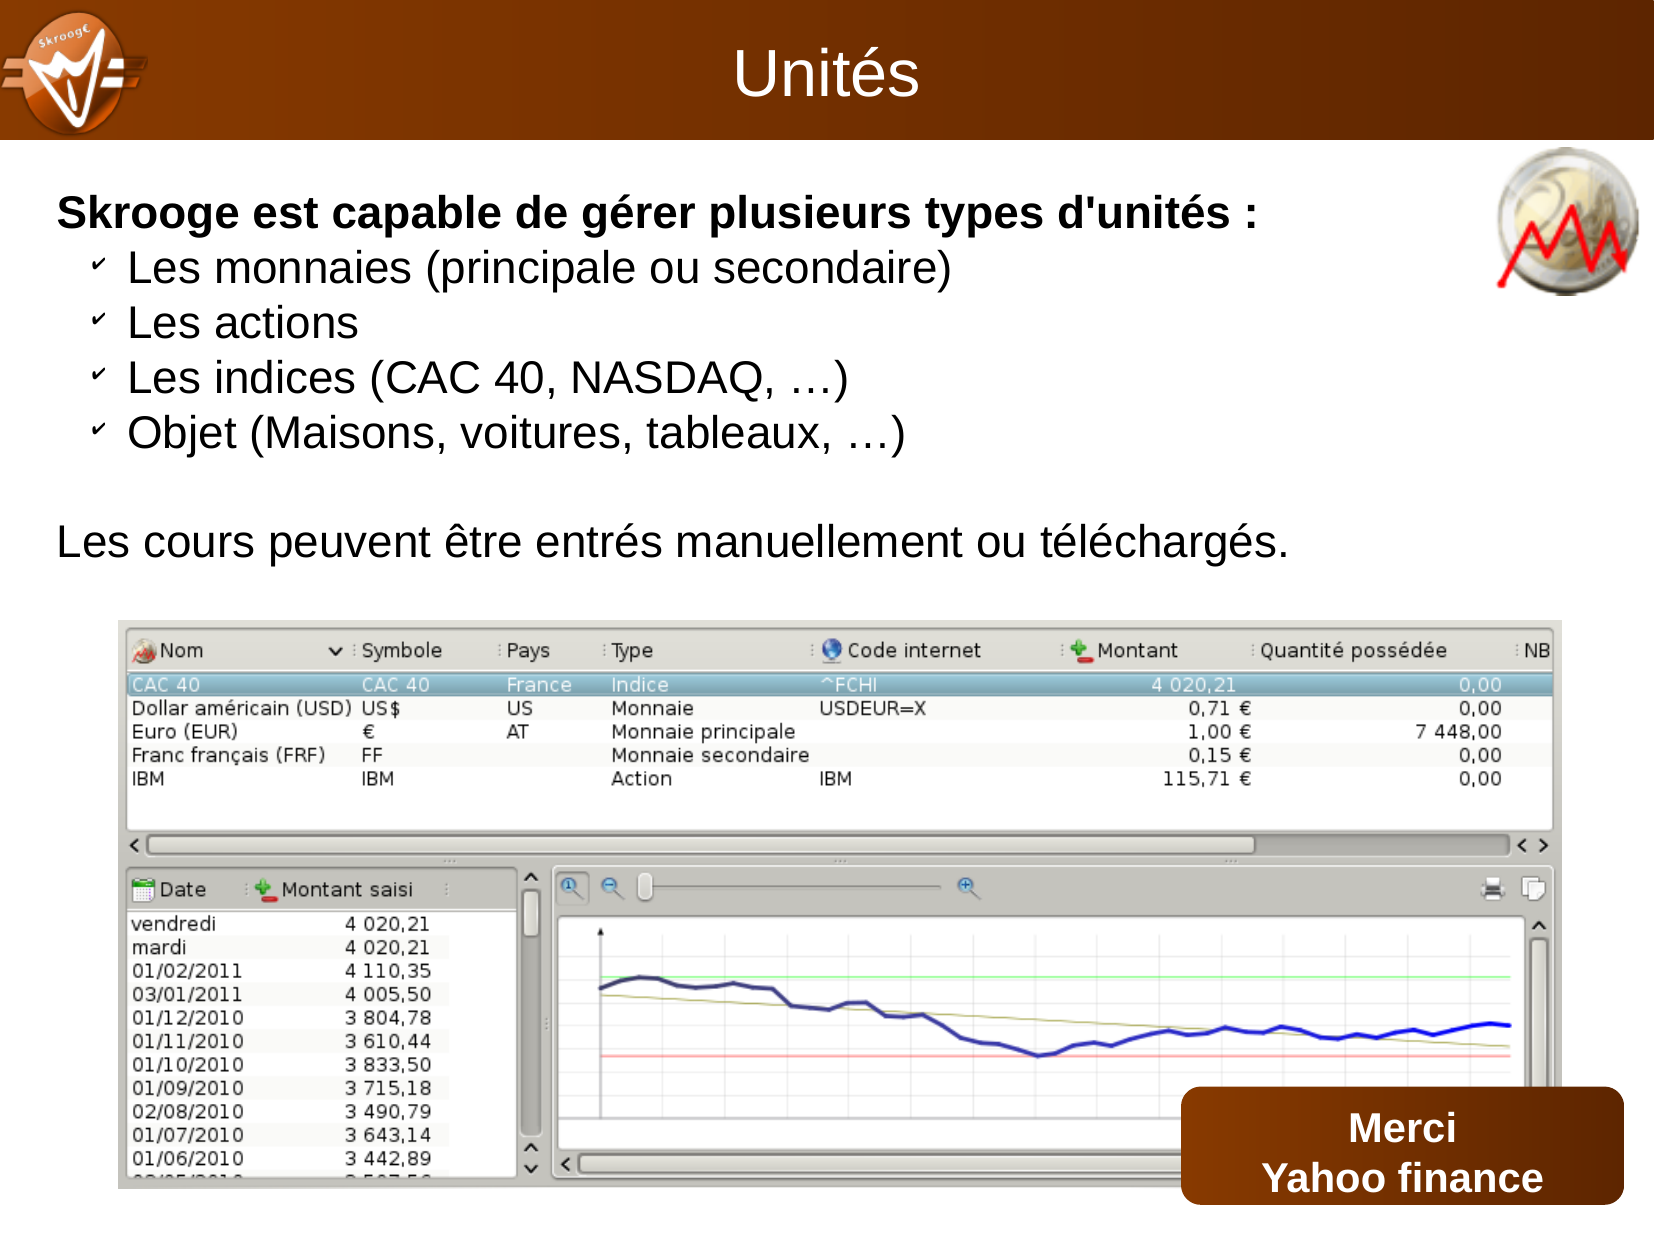

# Unités
Skrooge est capable de gérer plusieurs types d'unités :
Les monnaies (principale ou secondaire)
Les actions
Les indices (CAC 40, NASDAQ, …)
Objet (Maisons, voitures, tableaux, …)
Les cours peuvent être entrés manuellement ou téléchargés.
Merci
Yahoo finance